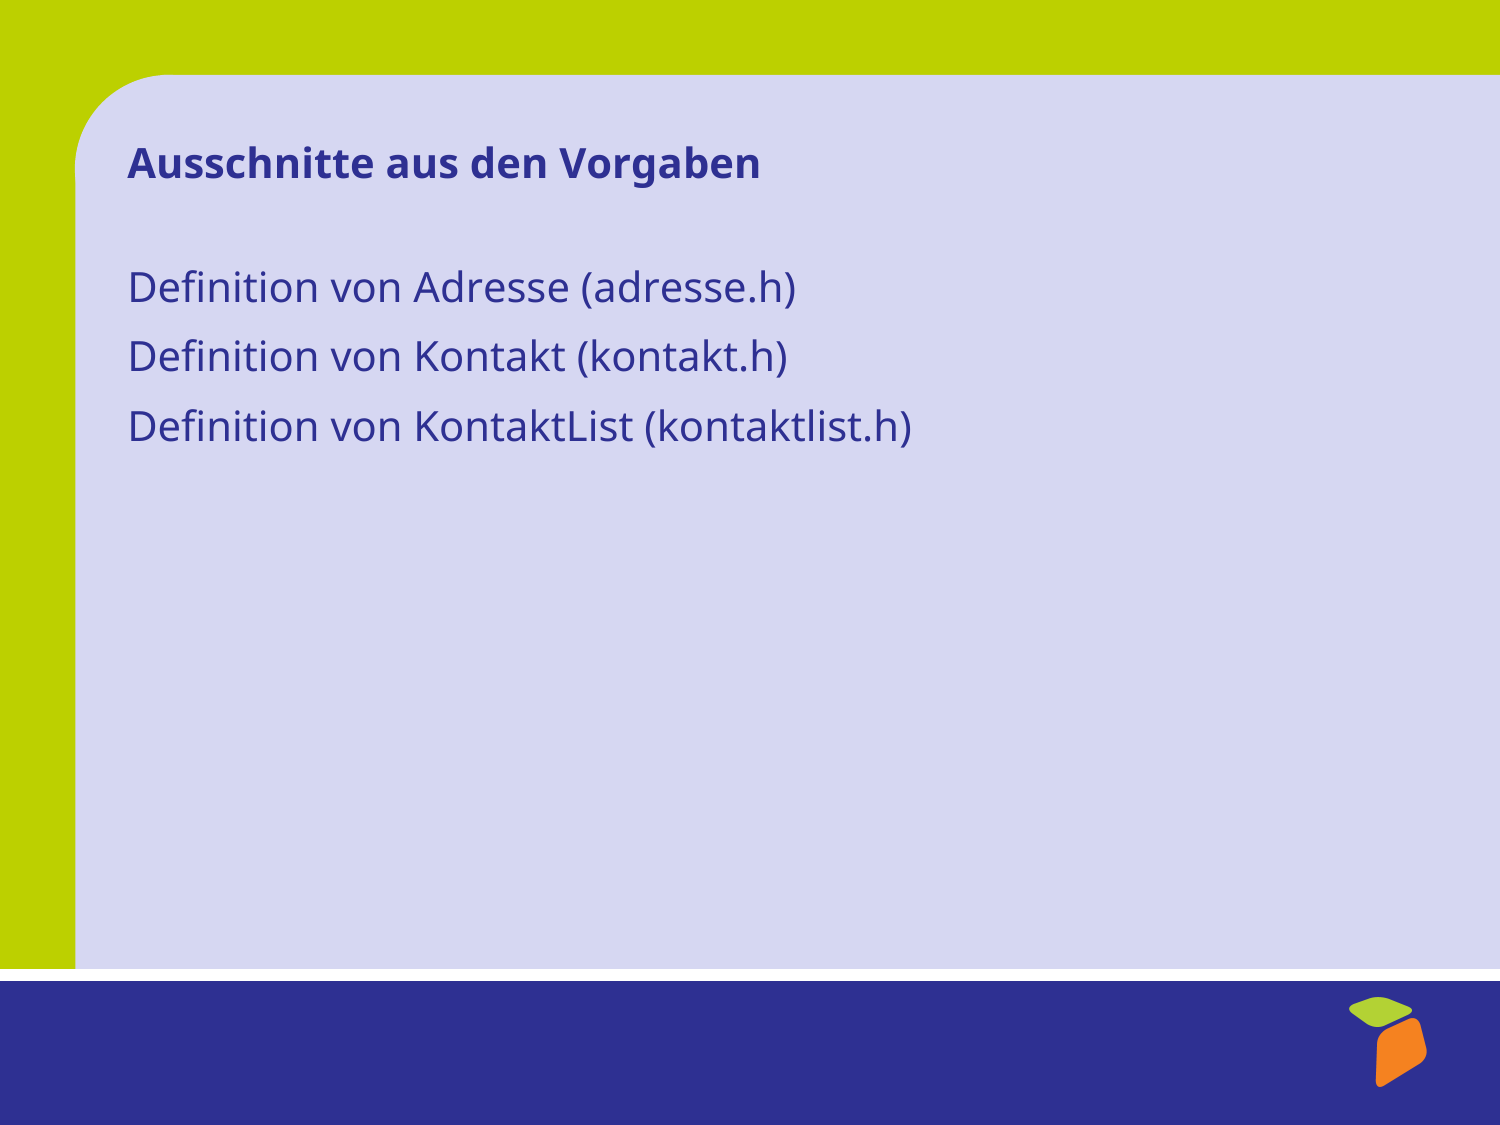

# Ausschnitte aus den Vorgaben
Definition von Adresse (adresse.h)
Definition von Kontakt (kontakt.h)
Definition von KontaktList (kontaktlist.h)